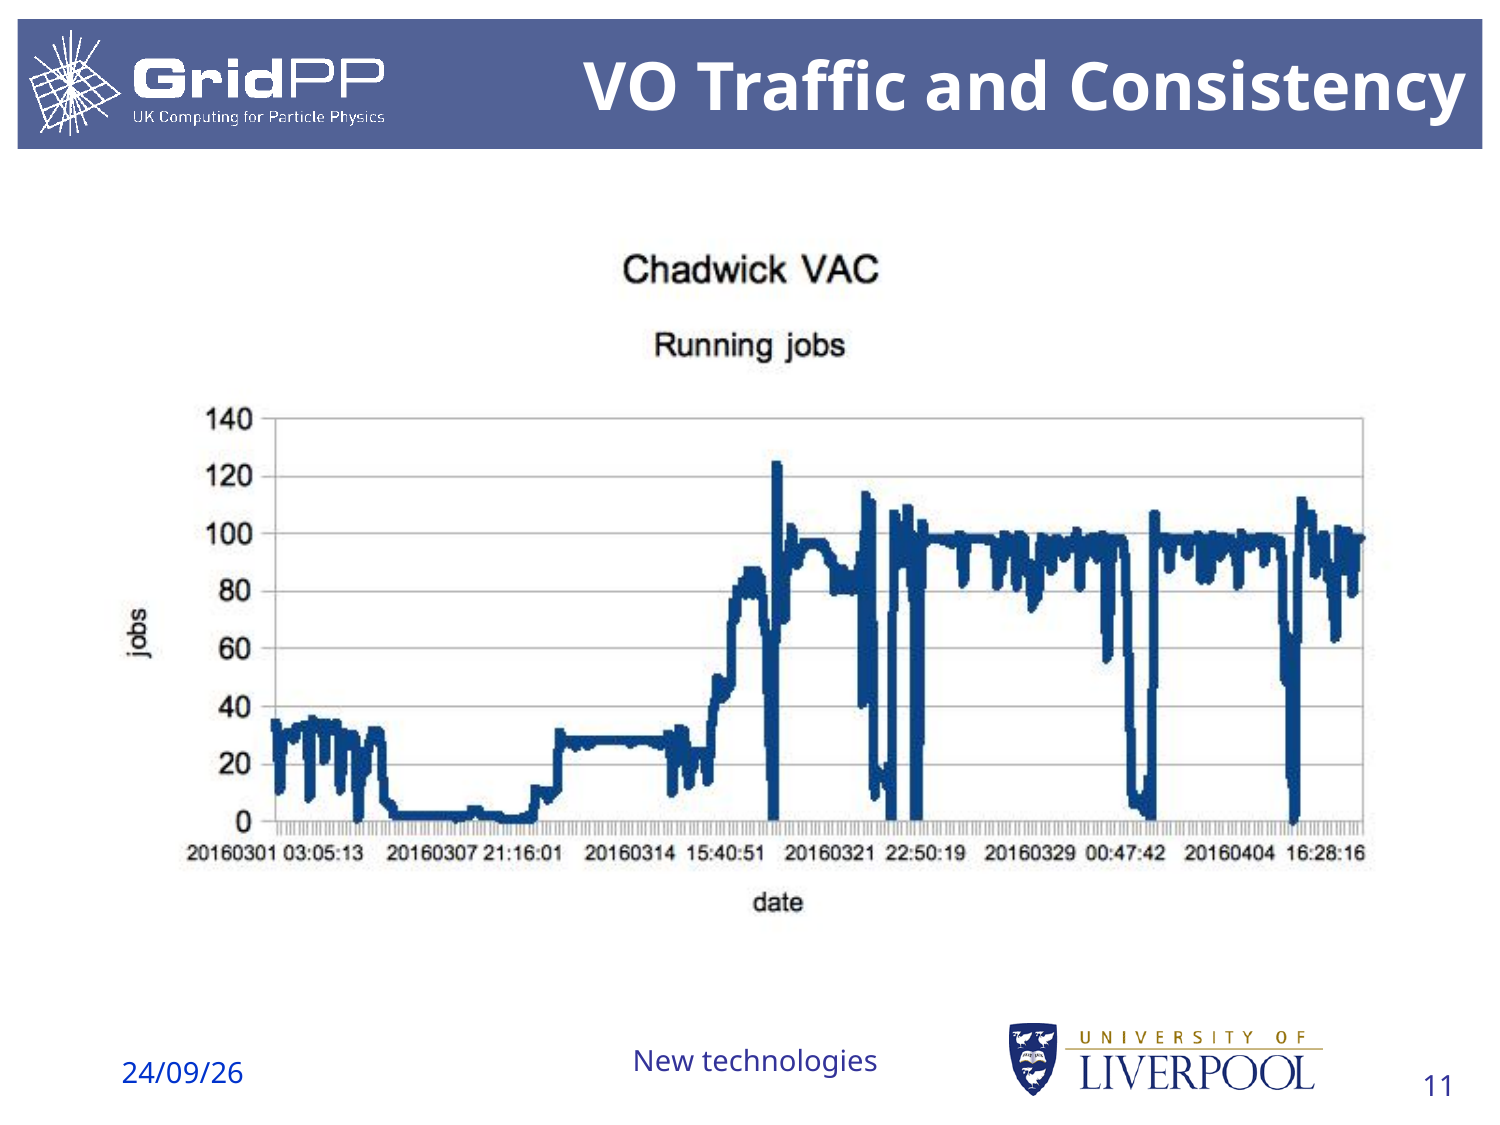

# VO Traffic and Consistency
New technologies